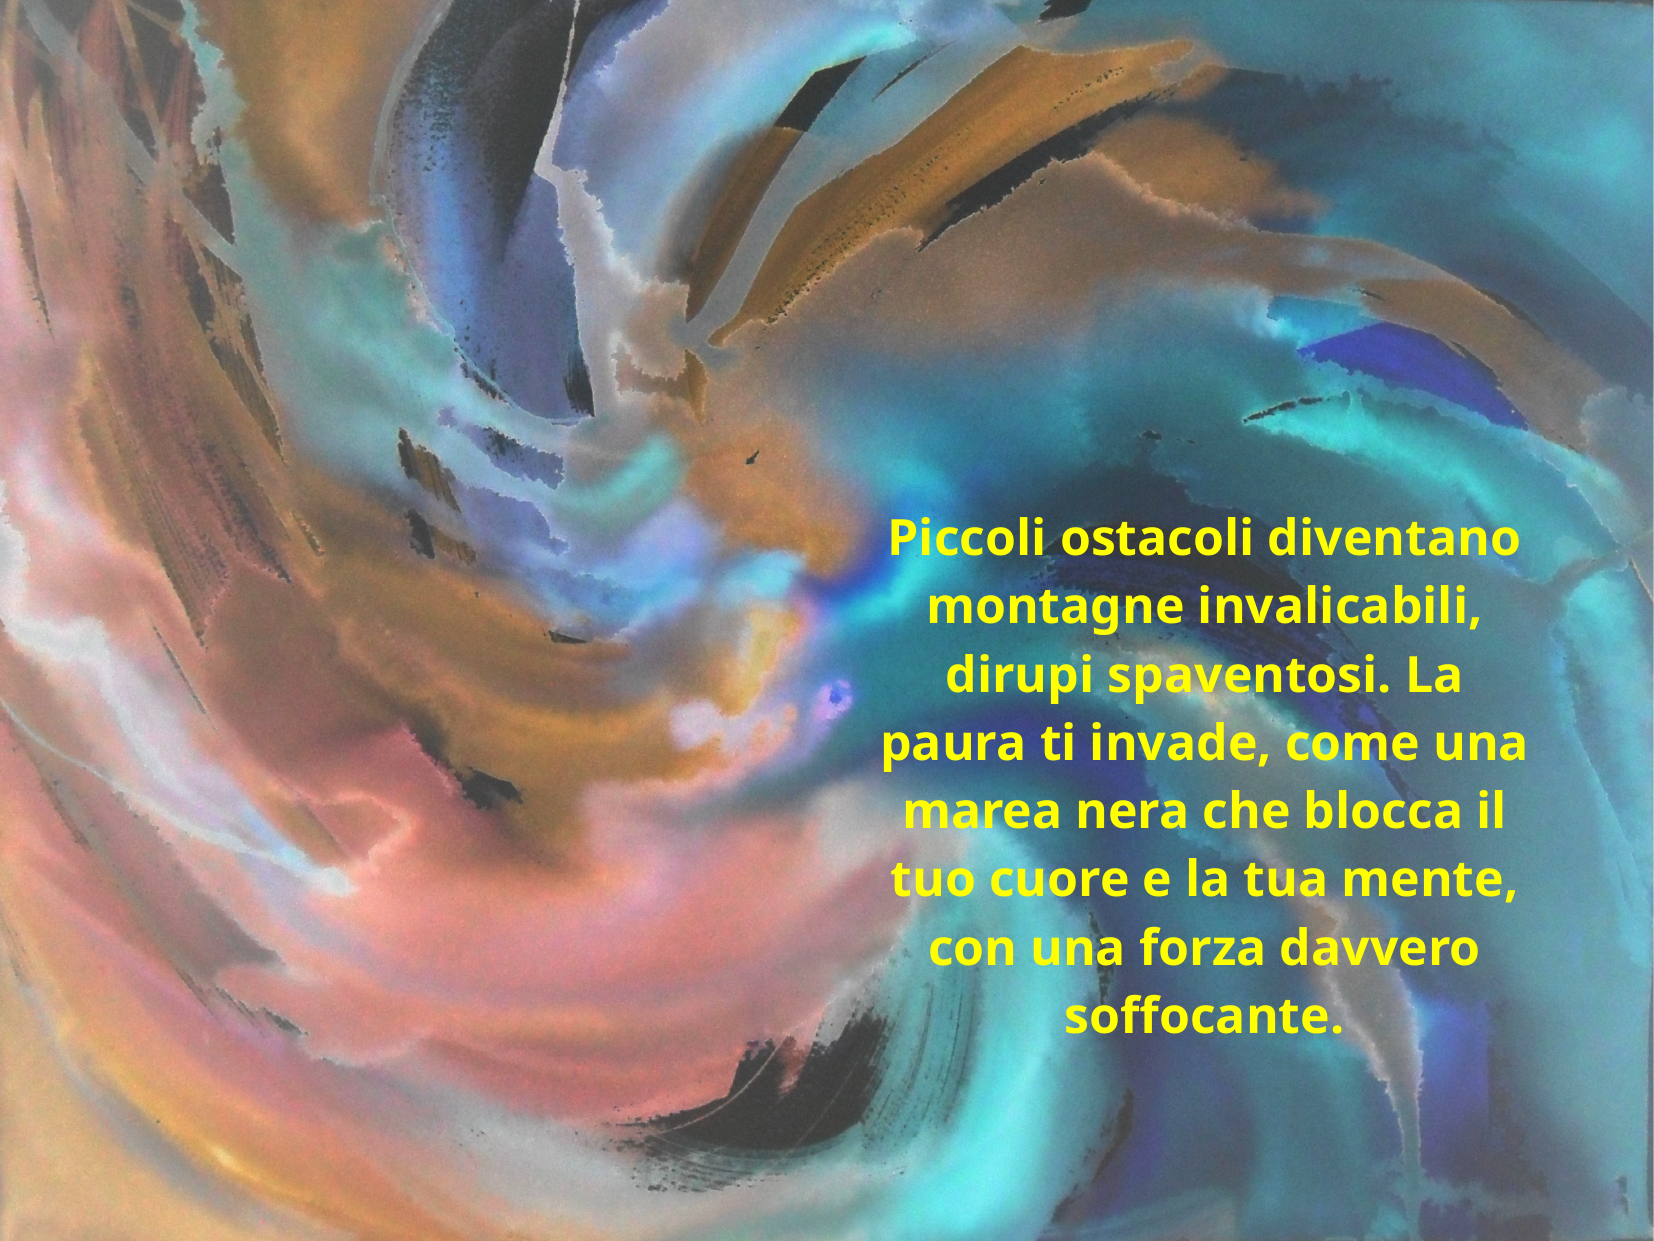

# Piccoli ostacoli diventano montagne invalicabili, dirupi spaventosi. La paura ti invade, come una marea nera che blocca il tuo cuore e la tua mente, con una forza davvero soffocante.